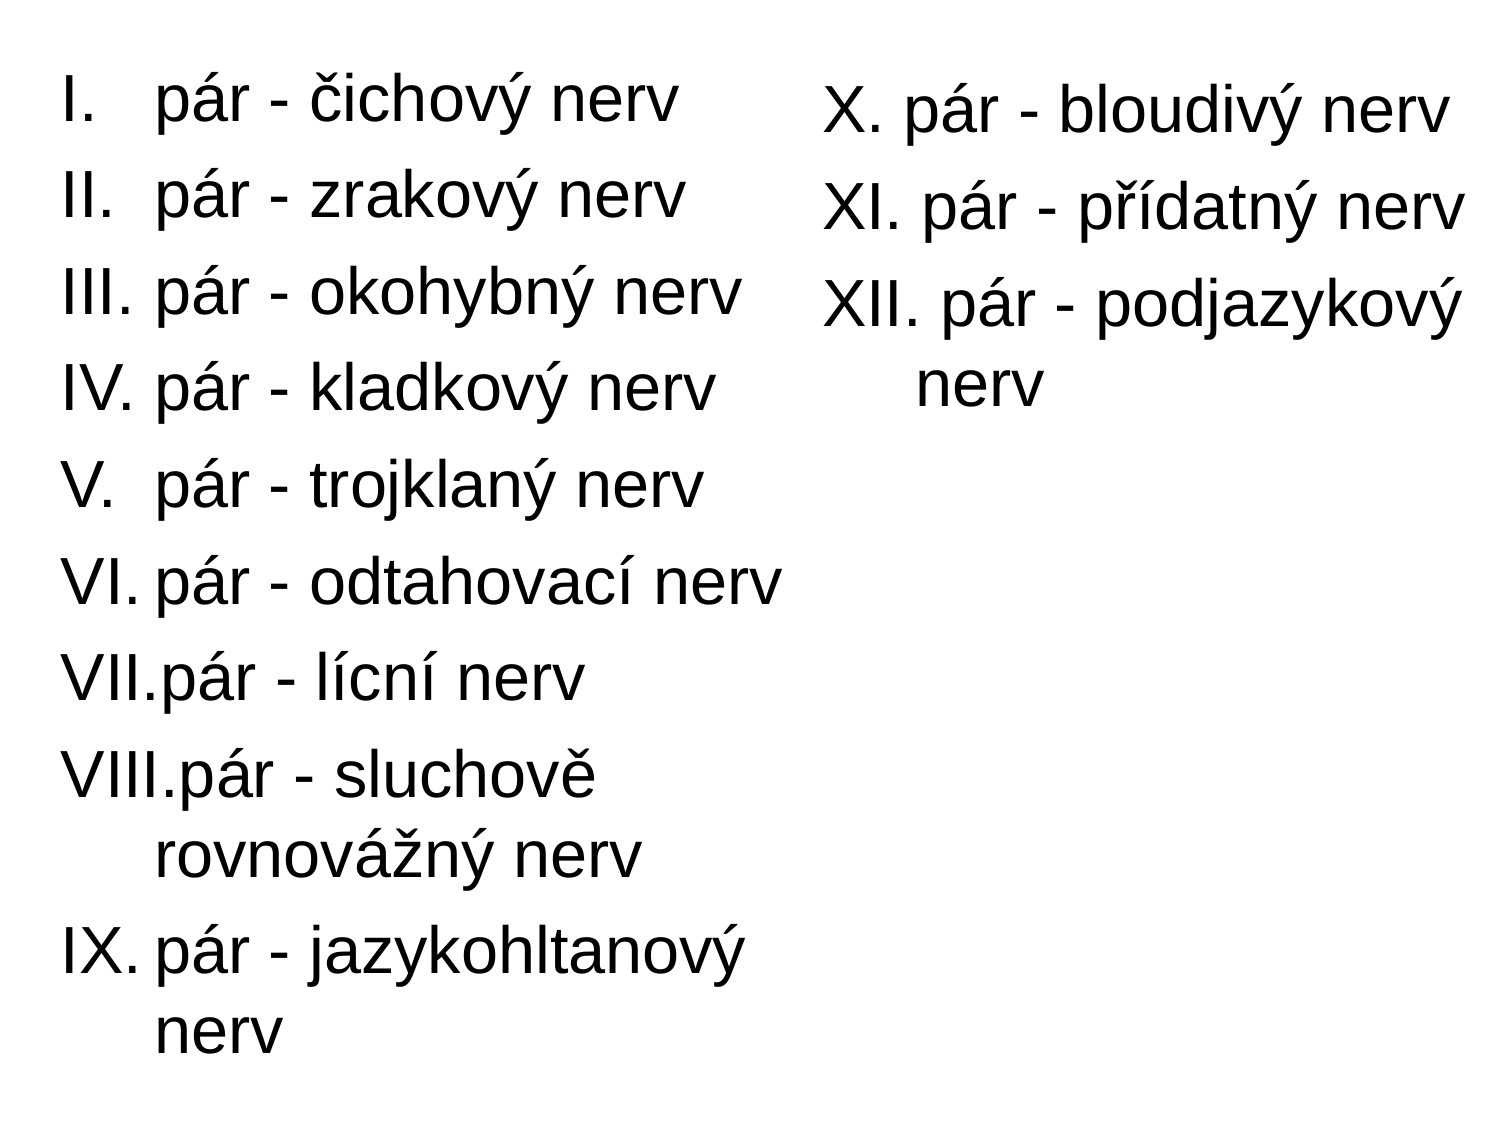

# pár - čichový nerv
pár - zrakový nerv
pár - okohybný nerv
pár - kladkový nerv
pár - trojklaný nerv
pár - odtahovací nerv
pár - lícní nerv
pár - sluchově rovnovážný nerv
pár - jazykohltanový 	nerv
X. pár - bloudivý nerv
XI. pár - přídatný nerv
XII. pár - podjazykový nerv